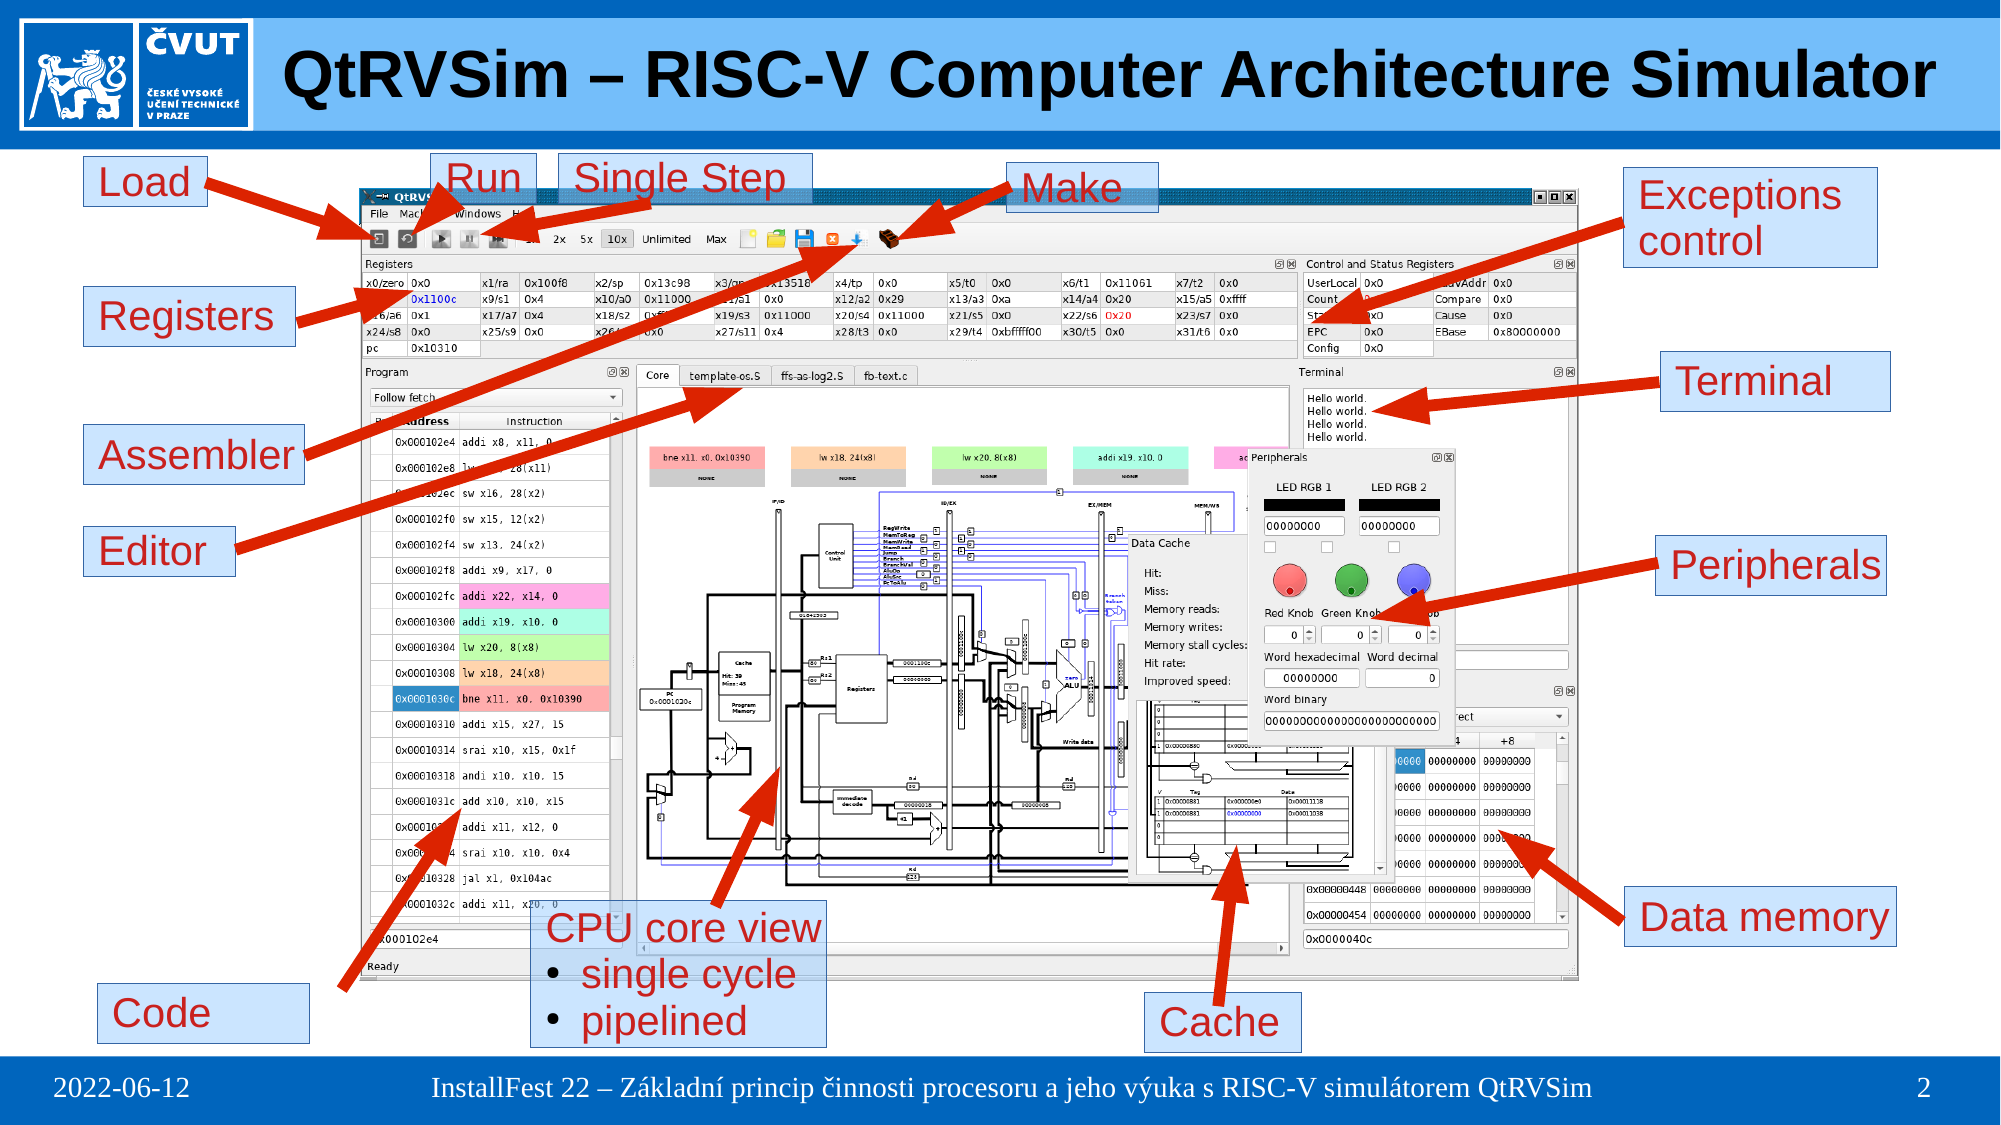

# QtRVSim – RISC-V Computer Architecture Simulator
Run
Single Step
Load
Make
Exceptions
control
Registers
Terminal
Assembler
Editor
Peripherals
Data memory
CPU core view
single cycle
pipelined
Code
Cache
2022-06-12
InstallFest 22 – Základní princip činnosti procesoru a jeho výuka s RISC-V simulátorem QtRVSim
2